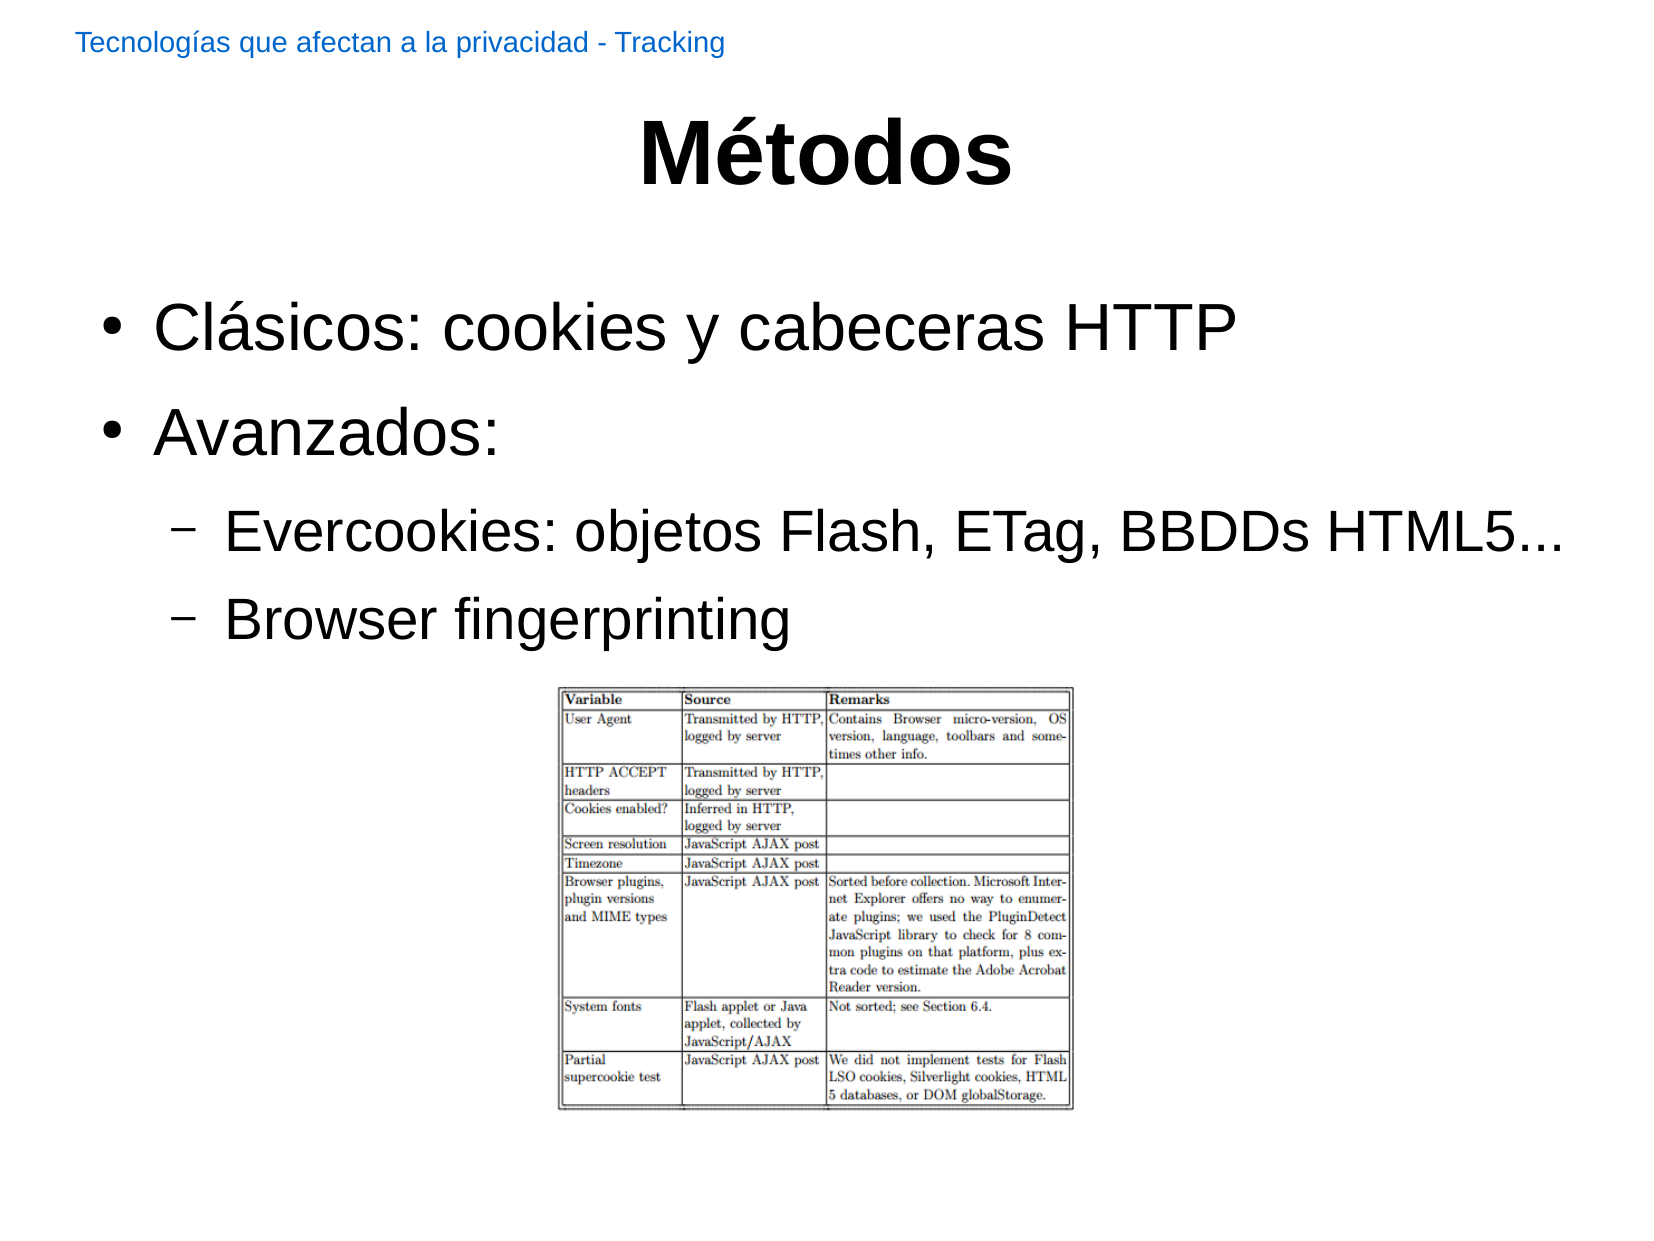

Tecnologías que afectan a la privacidad - Tracking
# Métodos
Clásicos: cookies y cabeceras HTTP
Avanzados:
Evercookies: objetos Flash, ETag, BBDDs HTML5...
Browser fingerprinting